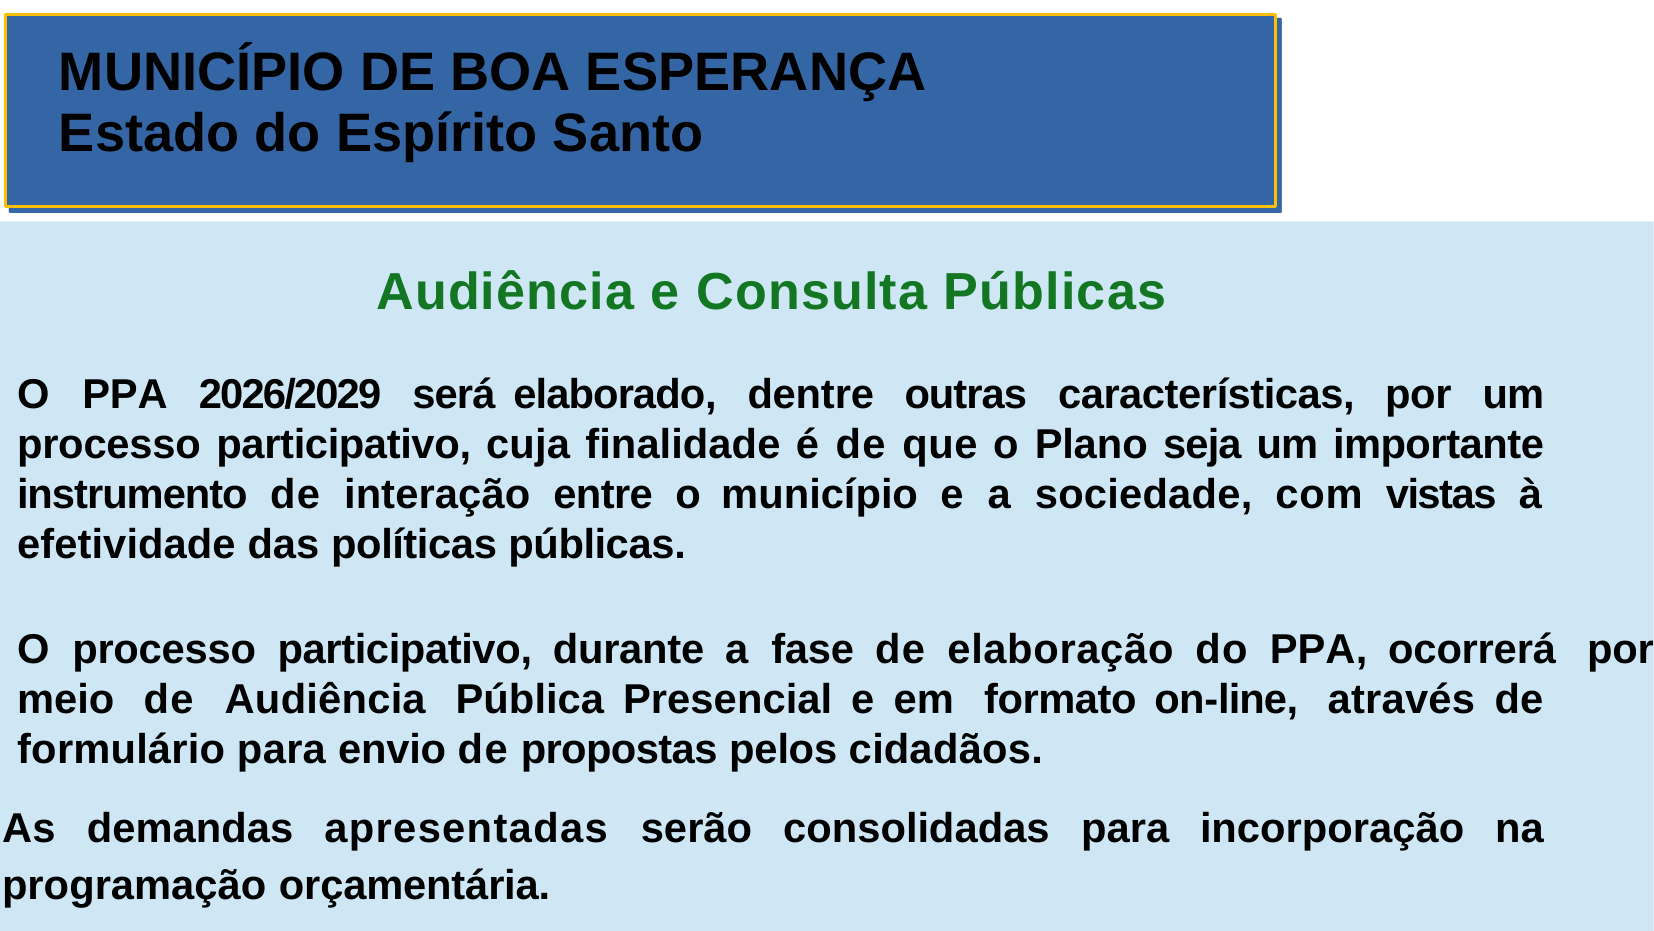

# MUNICÍPIO DE BOA ESPERANÇA		Estado do Espírito Santo
Audiência e Consulta Públicas
O PPA 2026/2029 será elaborado, dentre outras características, por um processo participativo, cuja finalidade é de que o Plano seja um importante instrumento de interação entre o município e a sociedade, com vistas à efetividade das políticas públicas.
O processo participativo, durante a fase de elaboração do PPA, ocorrerá por meio de Audiência Pública Presencial e em formato on-line, através de formulário para envio de propostas pelos cidadãos.
As demandas apresentadas serão consolidadas para incorporação na programação orçamentária.